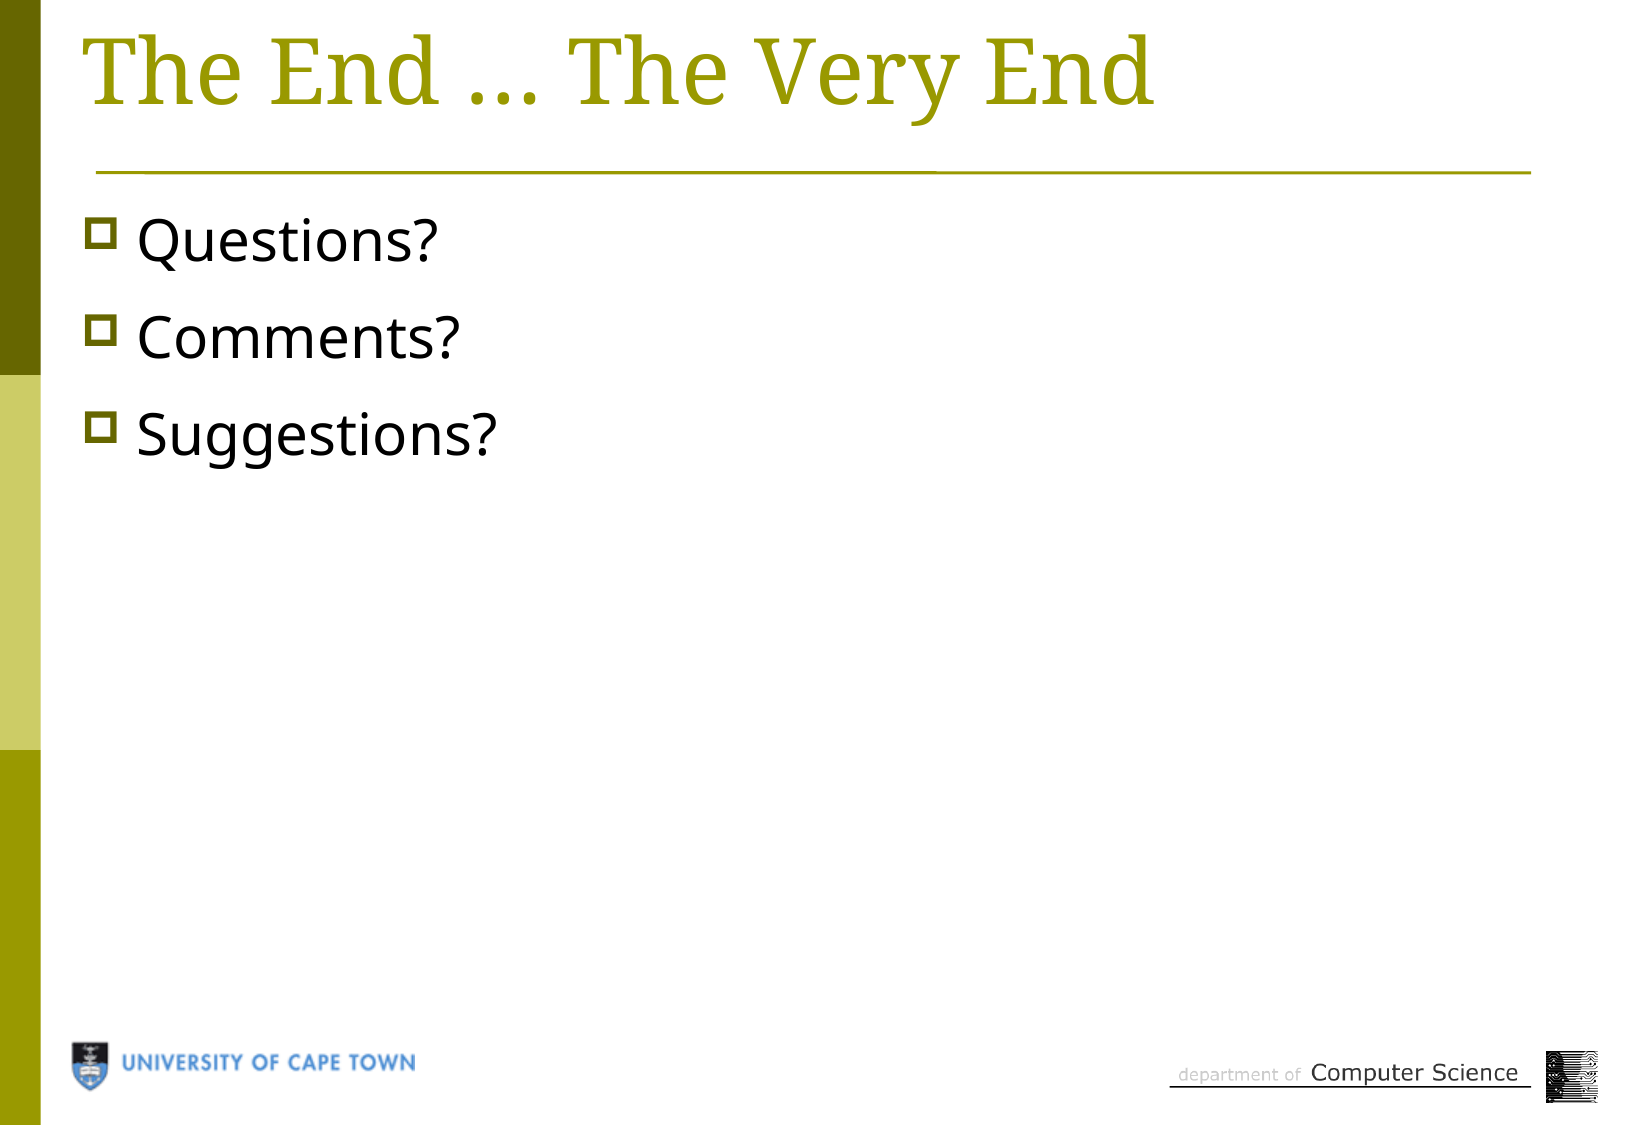

# The End … The Very End
Questions?
Comments?
Suggestions?